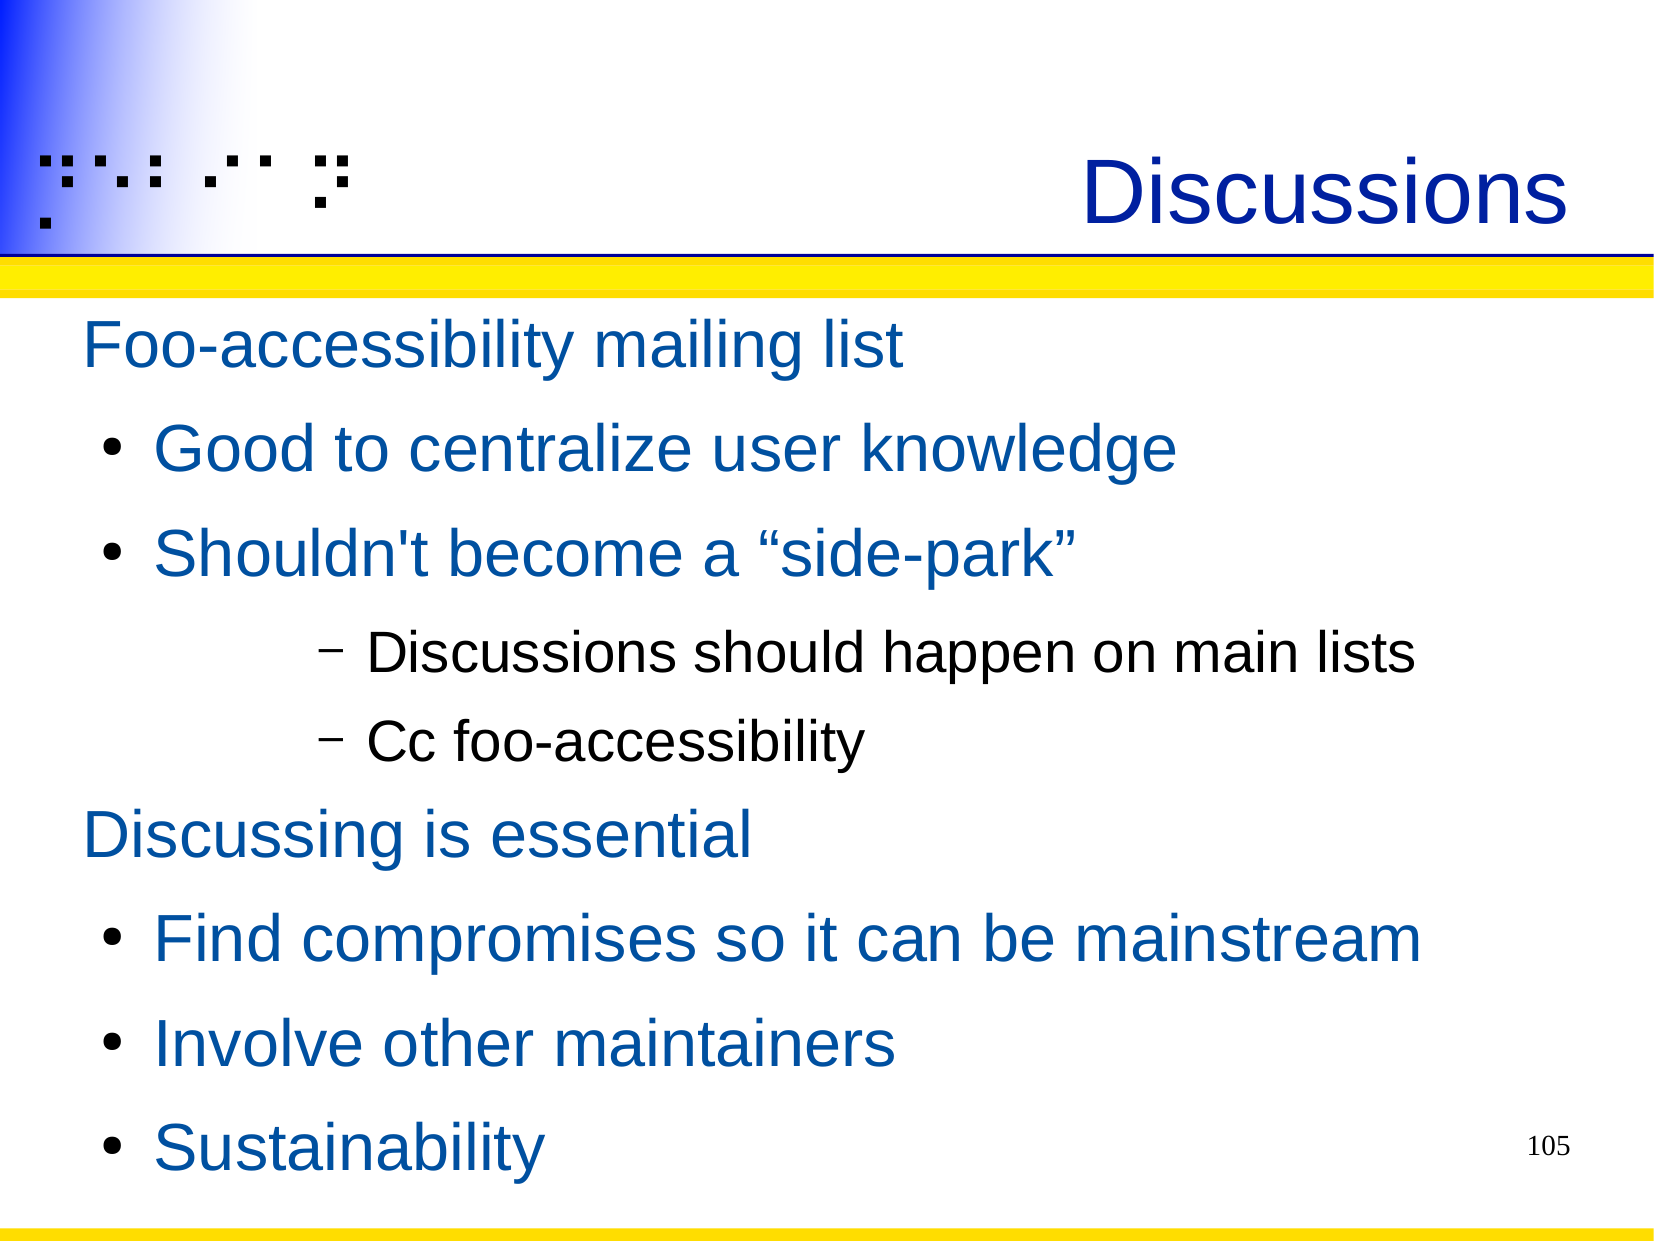

# Discussions
Foo-accessibility mailing list
Good to centralize user knowledge
Shouldn't become a “side-park”
Discussions should happen on main lists
Cc foo-accessibility
Discussing is essential
Find compromises so it can be mainstream
Involve other maintainers
Sustainability
105